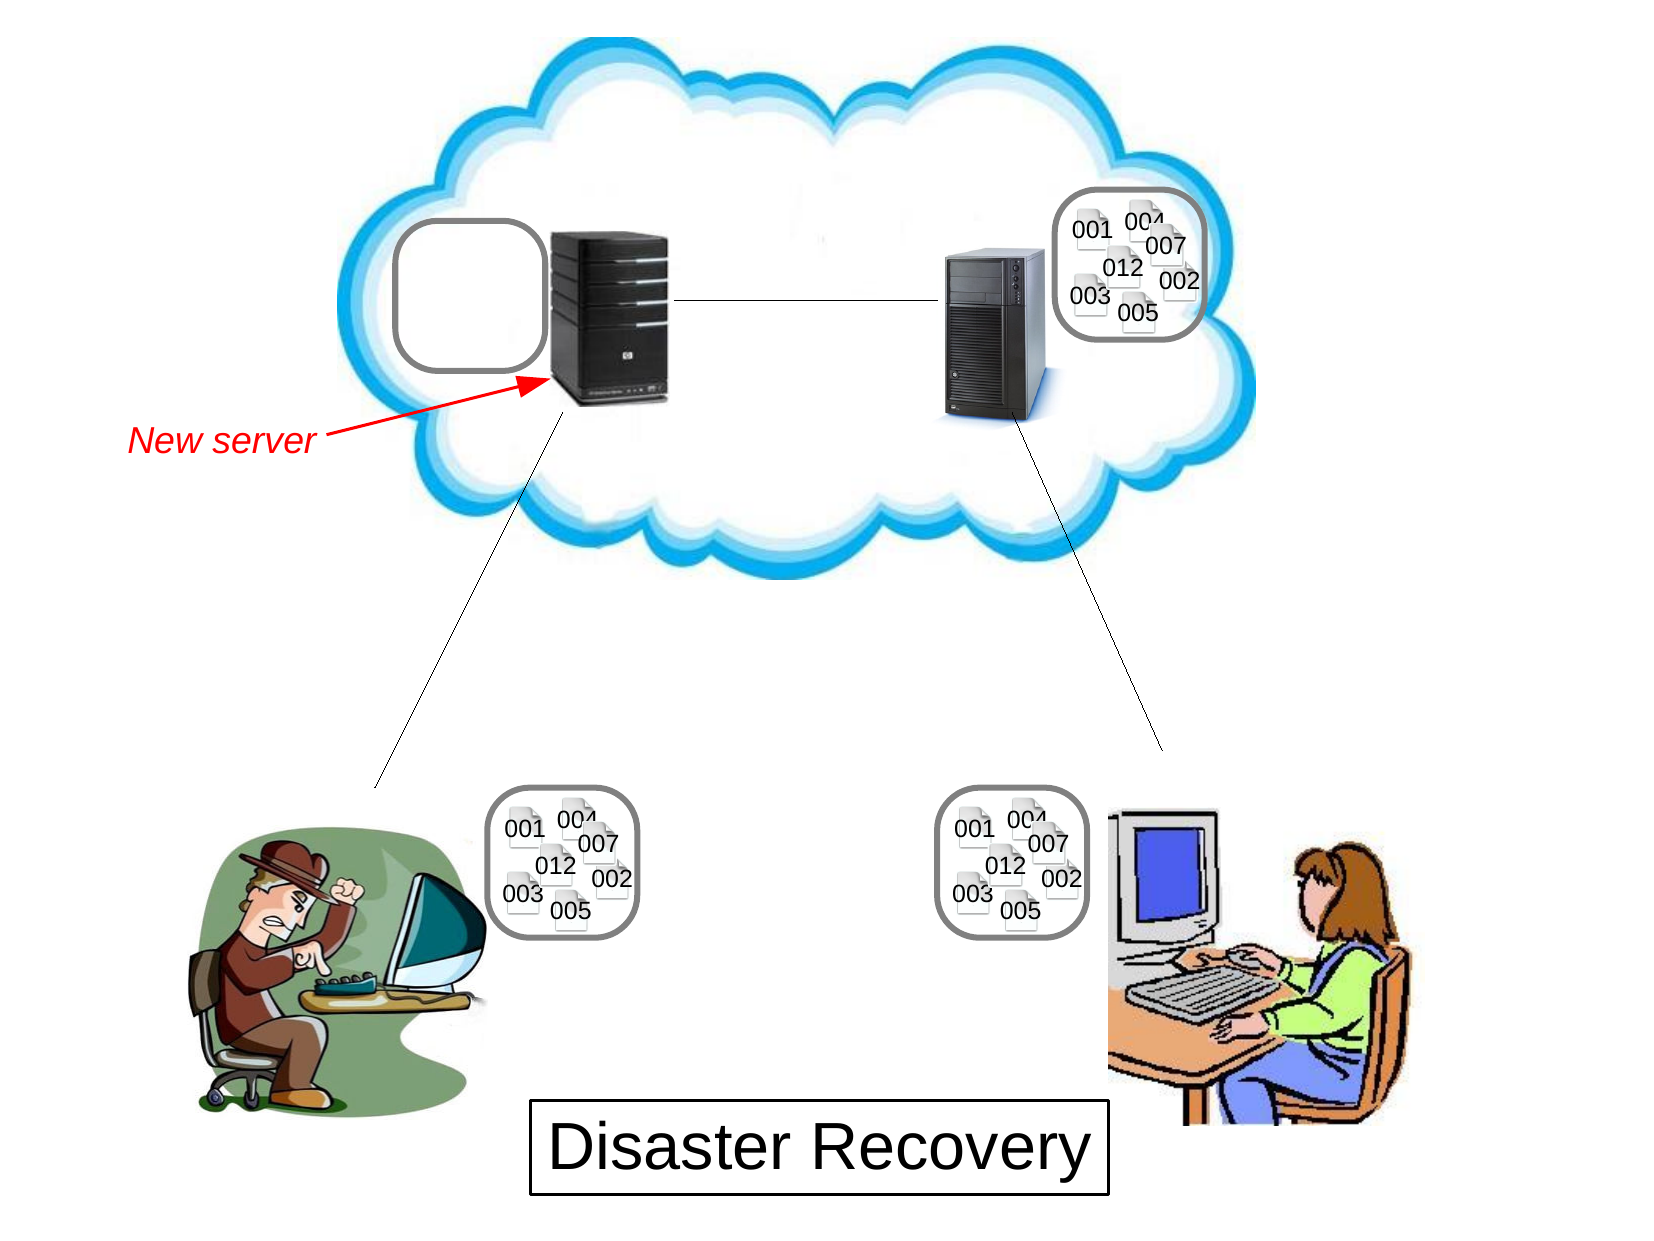

004
001
007
012
002
003
005
New server
004
004
001
001
007
007
012
012
002
002
003
003
005
005
Disaster Recovery